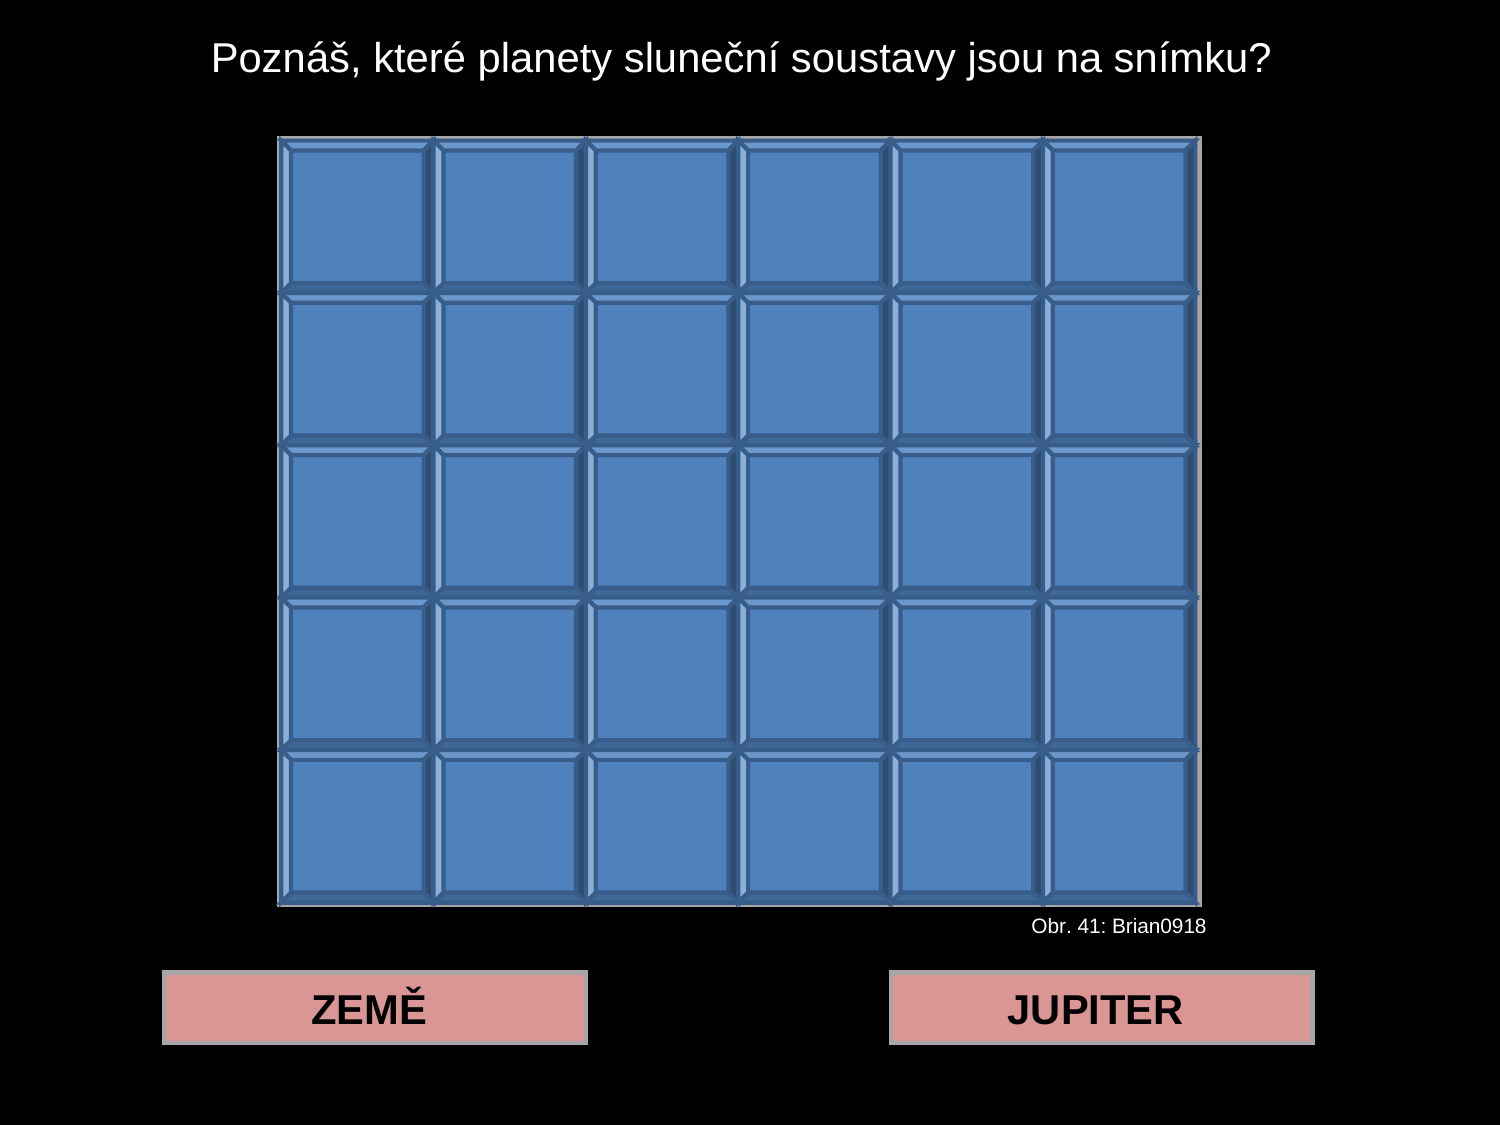

Poznáš, které planety sluneční soustavy jsou na snímku?
Obr. 41: Brian0918
ZEMĚ
JUPITER